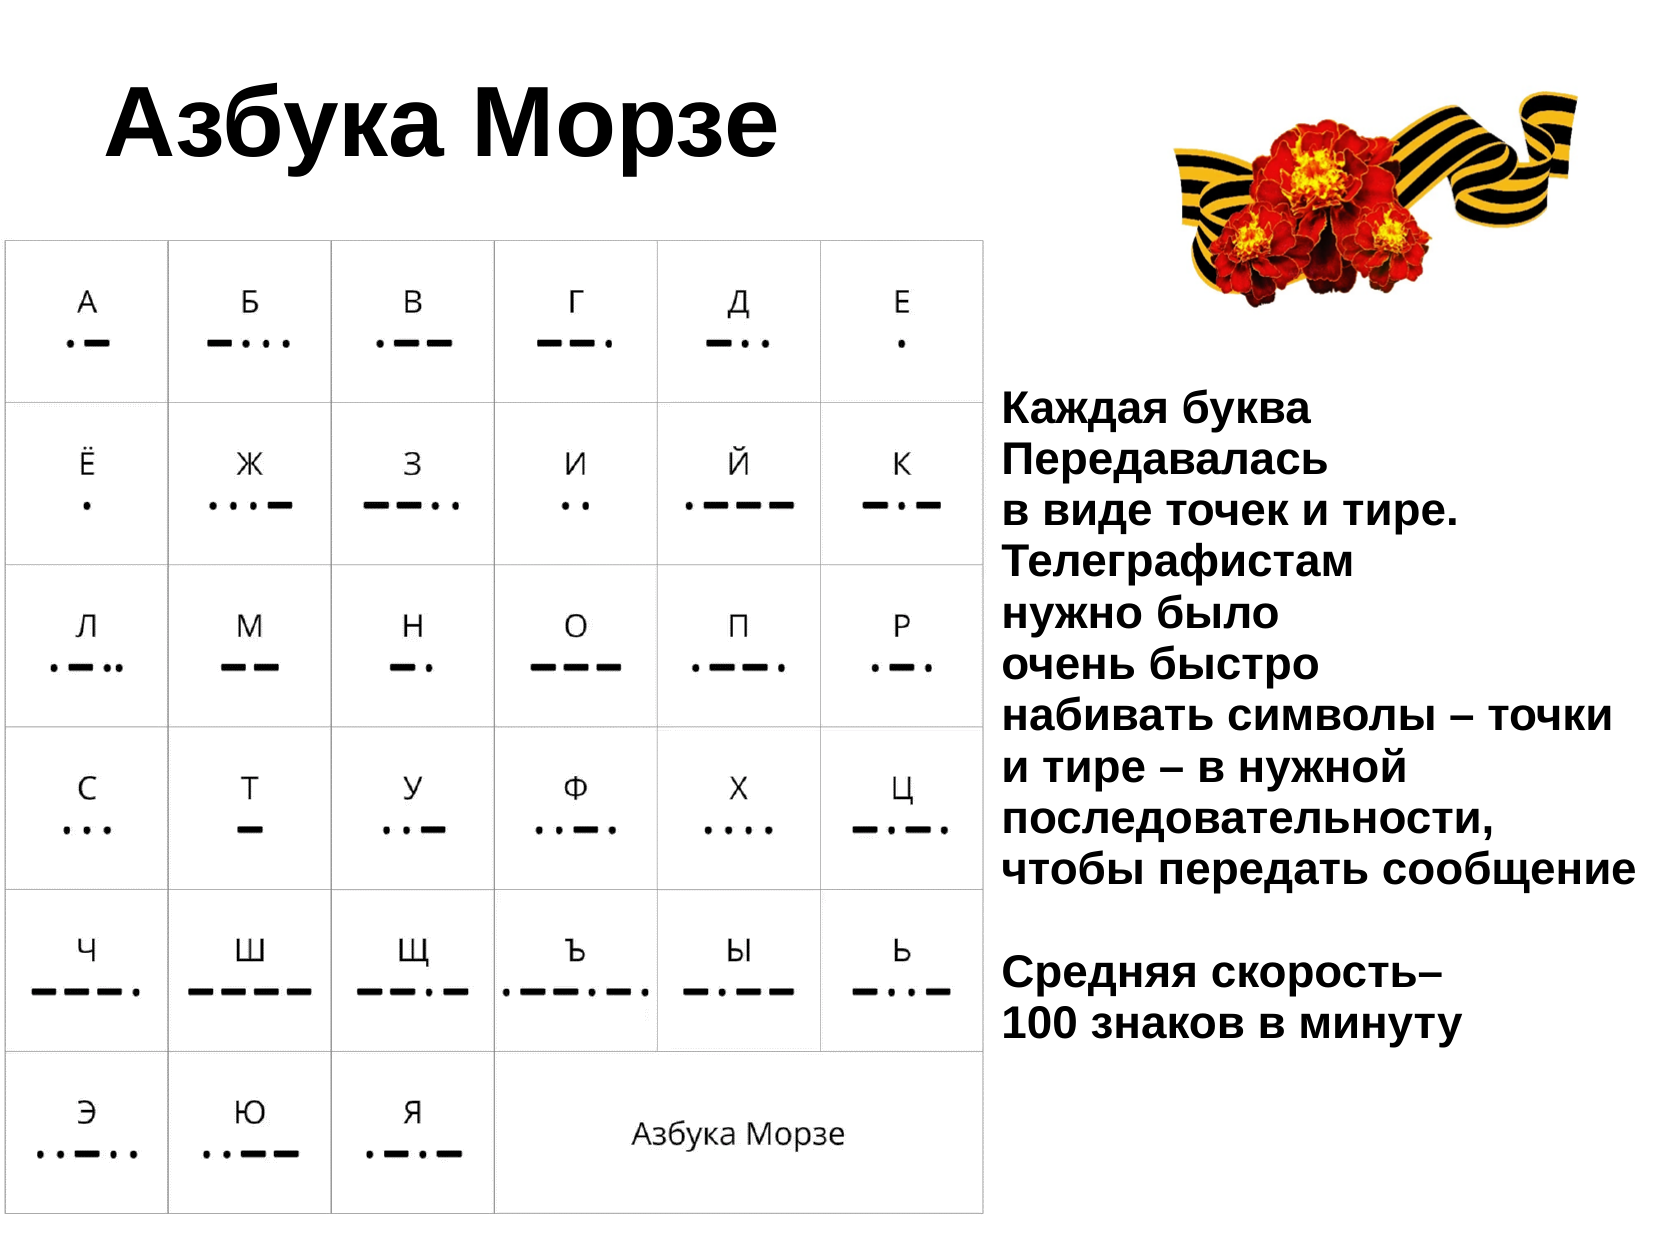

Азбука Морзе
Каждая буква
Передавалась
в виде точек и тире.
Телеграфистам
нужно было
очень быстро
набивать символы – точки
и тире – в нужной
последовательности,
чтобы передать сообщение
Средняя скорость–
100 знаков в минуту